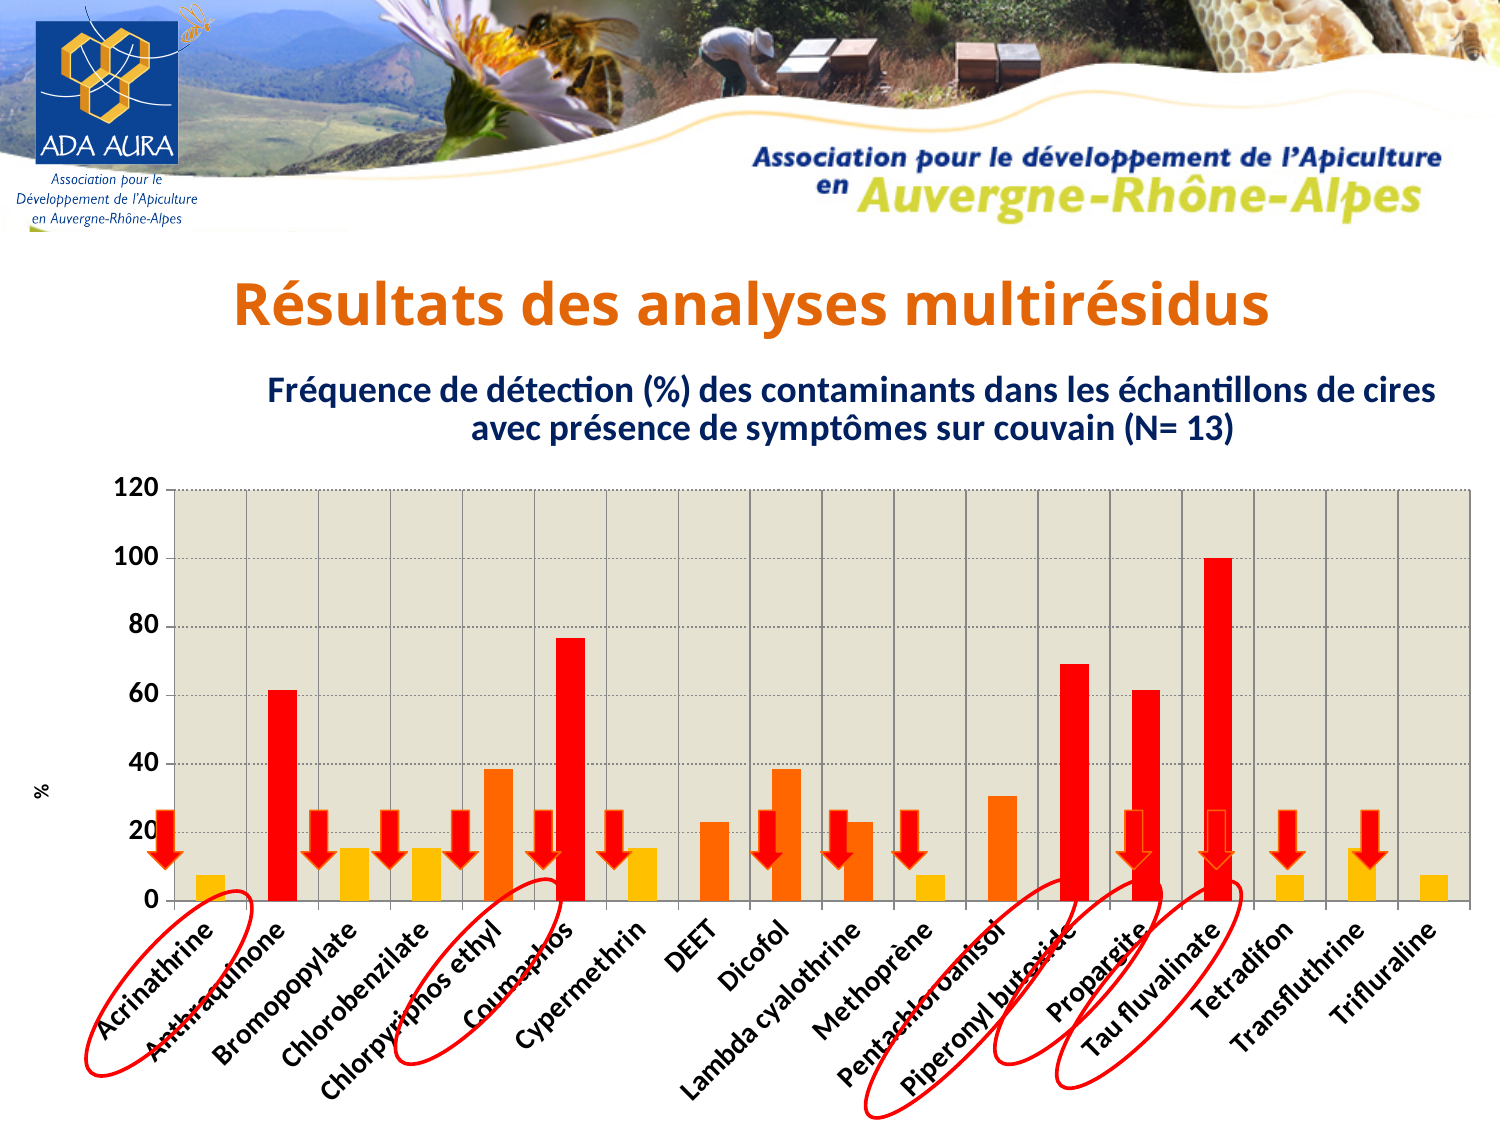

# Résultats des analyses multirésidus
### Chart: Fréquence de détection (%) des contaminants dans les échantillons de cires avec présence de symptômes sur couvain (N= 13)
| Category | |
|---|---|
| Acrinathrine | 7.69230769230769 |
| Anthraquinone | 61.5384615384615 |
| Bromopopylate | 15.3846153846154 |
| Chlorobenzilate | 15.3846153846154 |
| Chlorpyriphos ethyl | 38.4615384615384 |
| Coumaphos | 76.9230769230768 |
| Cypermethrin | 15.3846153846154 |
| DEET | 23.076923076923 |
| Dicofol | 38.4615384615384 |
| Lambda cyalothrine | 23.076923076923 |
| Methoprène | 7.69230769230769 |
| Pentachloroanisol | 30.7692307692308 |
| Piperonyl butoxide | 69.2307692307692 |
| Propargite | 61.5384615384615 |
| Tau fluvalinate | 100.0 |
| Tetradifon | 7.69230769230769 |
| Transfluthrine | 15.3846153846154 |
| Trifluraline | 7.69230769230769 |